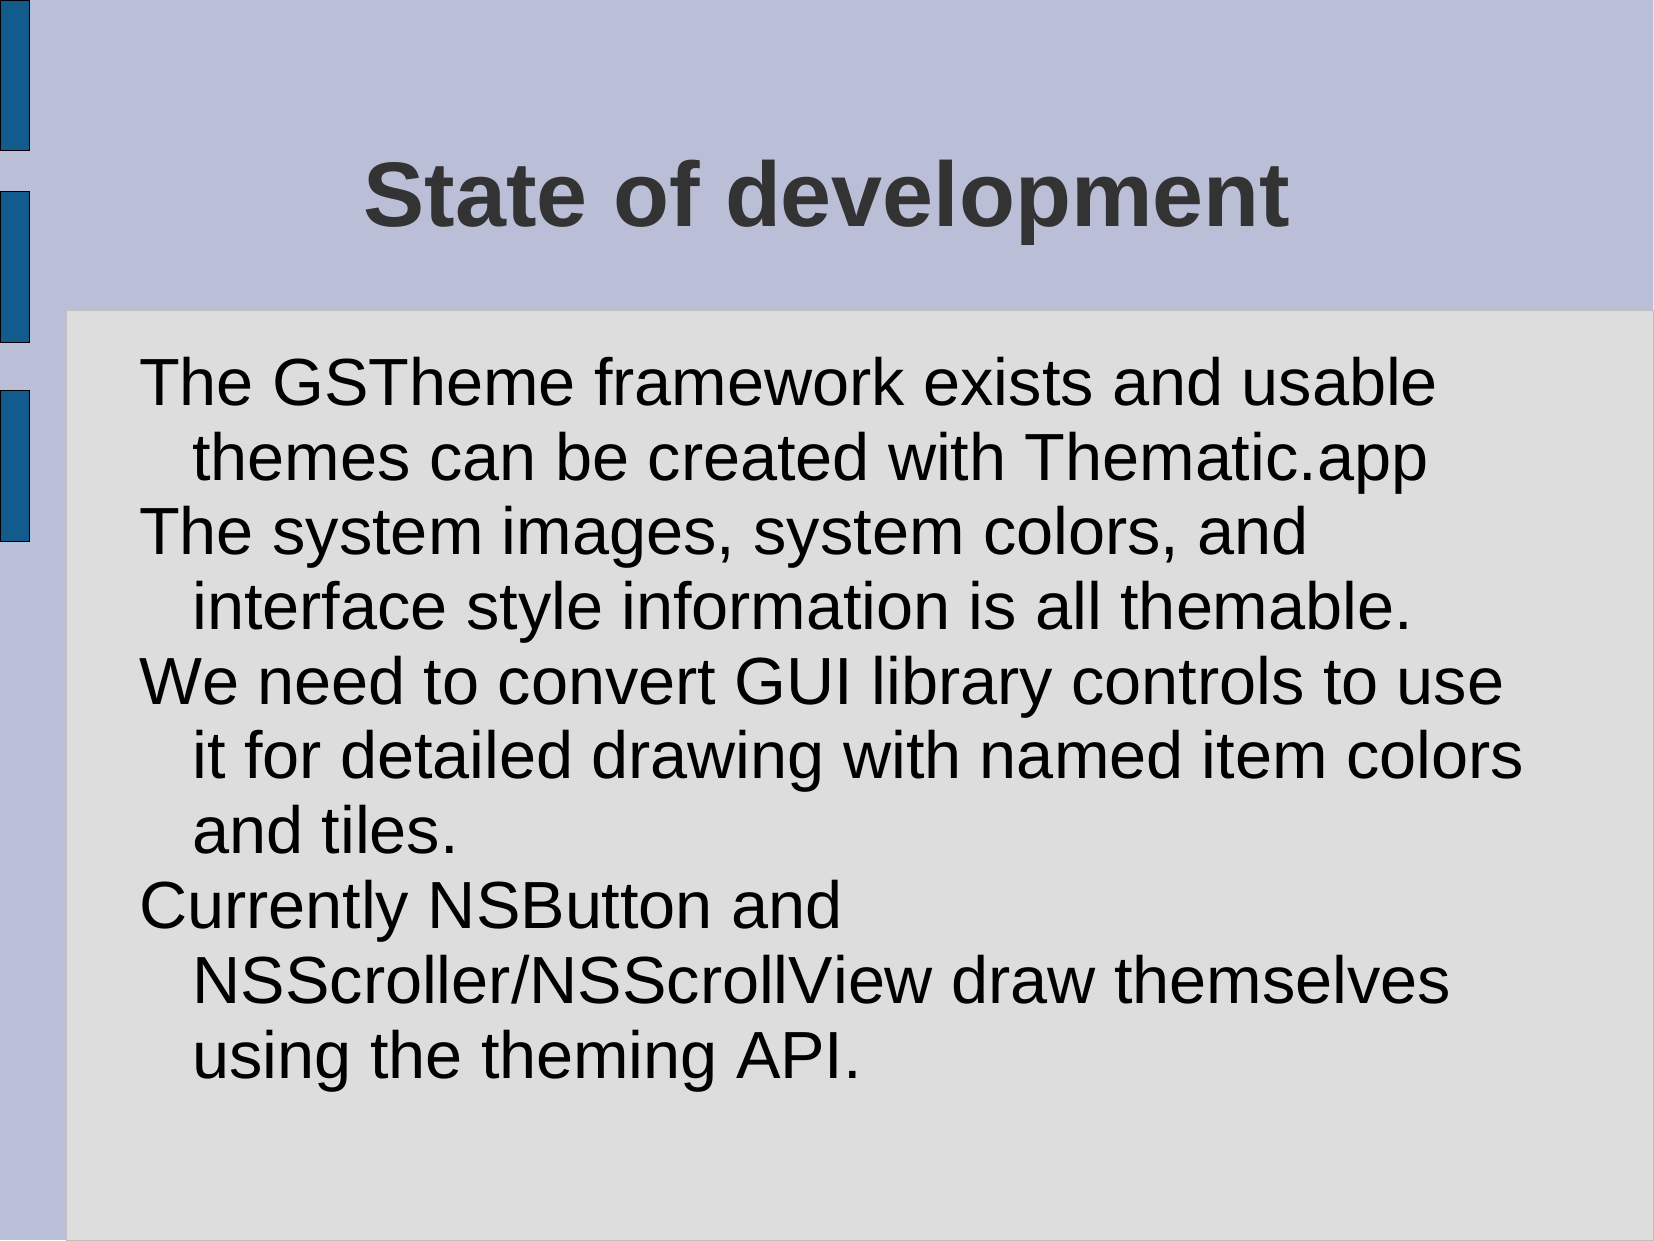

# State of development
The GSTheme framework exists and usable themes can be created with Thematic.app
The system images, system colors, and interface style information is all themable.
We need to convert GUI library controls to use it for detailed drawing with named item colors and tiles.
Currently NSButton and NSScroller/NSScrollView draw themselves using the theming API.